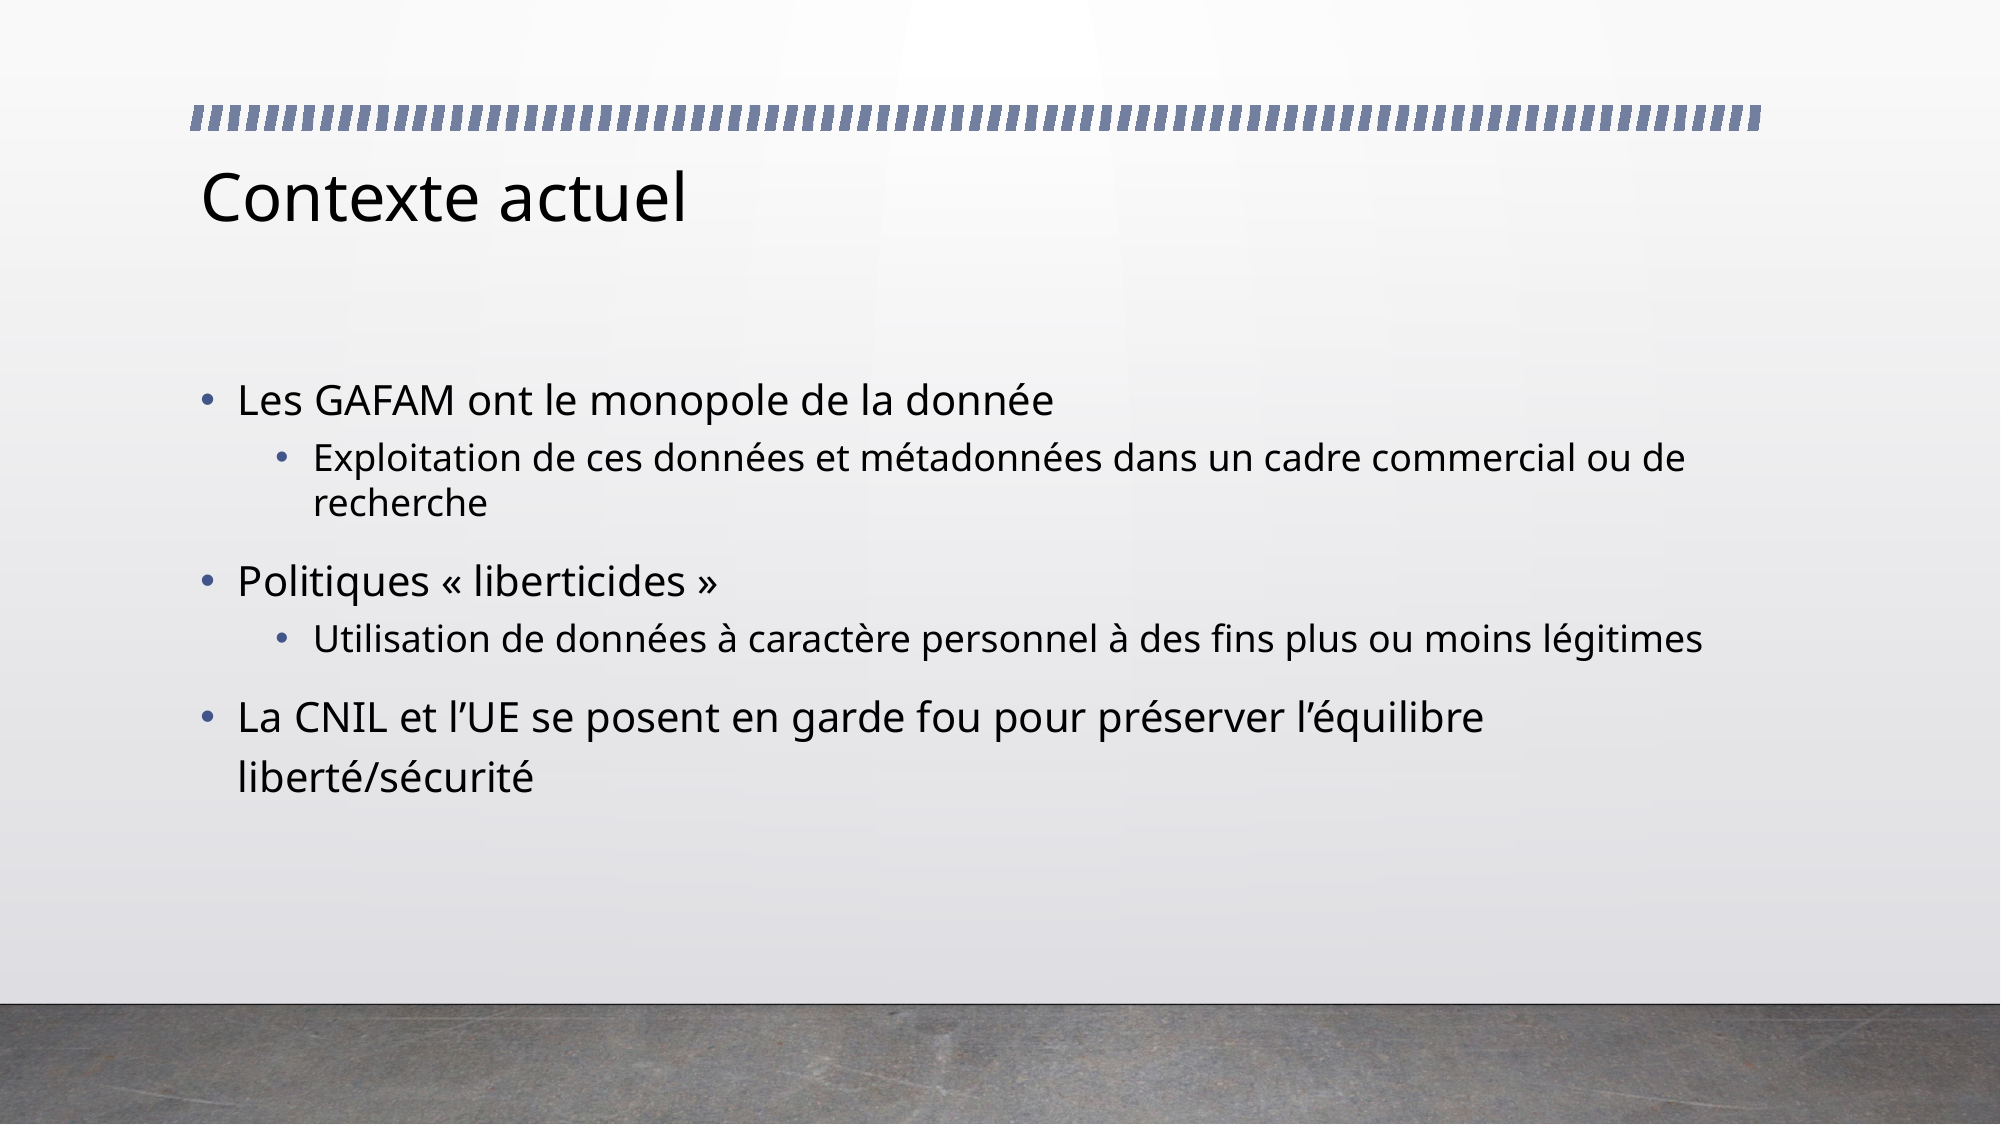

# Contexte actuel
Les GAFAM ont le monopole de la donnée
Exploitation de ces données et métadonnées dans un cadre commercial ou de recherche
Politiques « liberticides »
Utilisation de données à caractère personnel à des fins plus ou moins légitimes
La CNIL et l’UE se posent en garde fou pour préserver l’équilibre liberté/sécurité